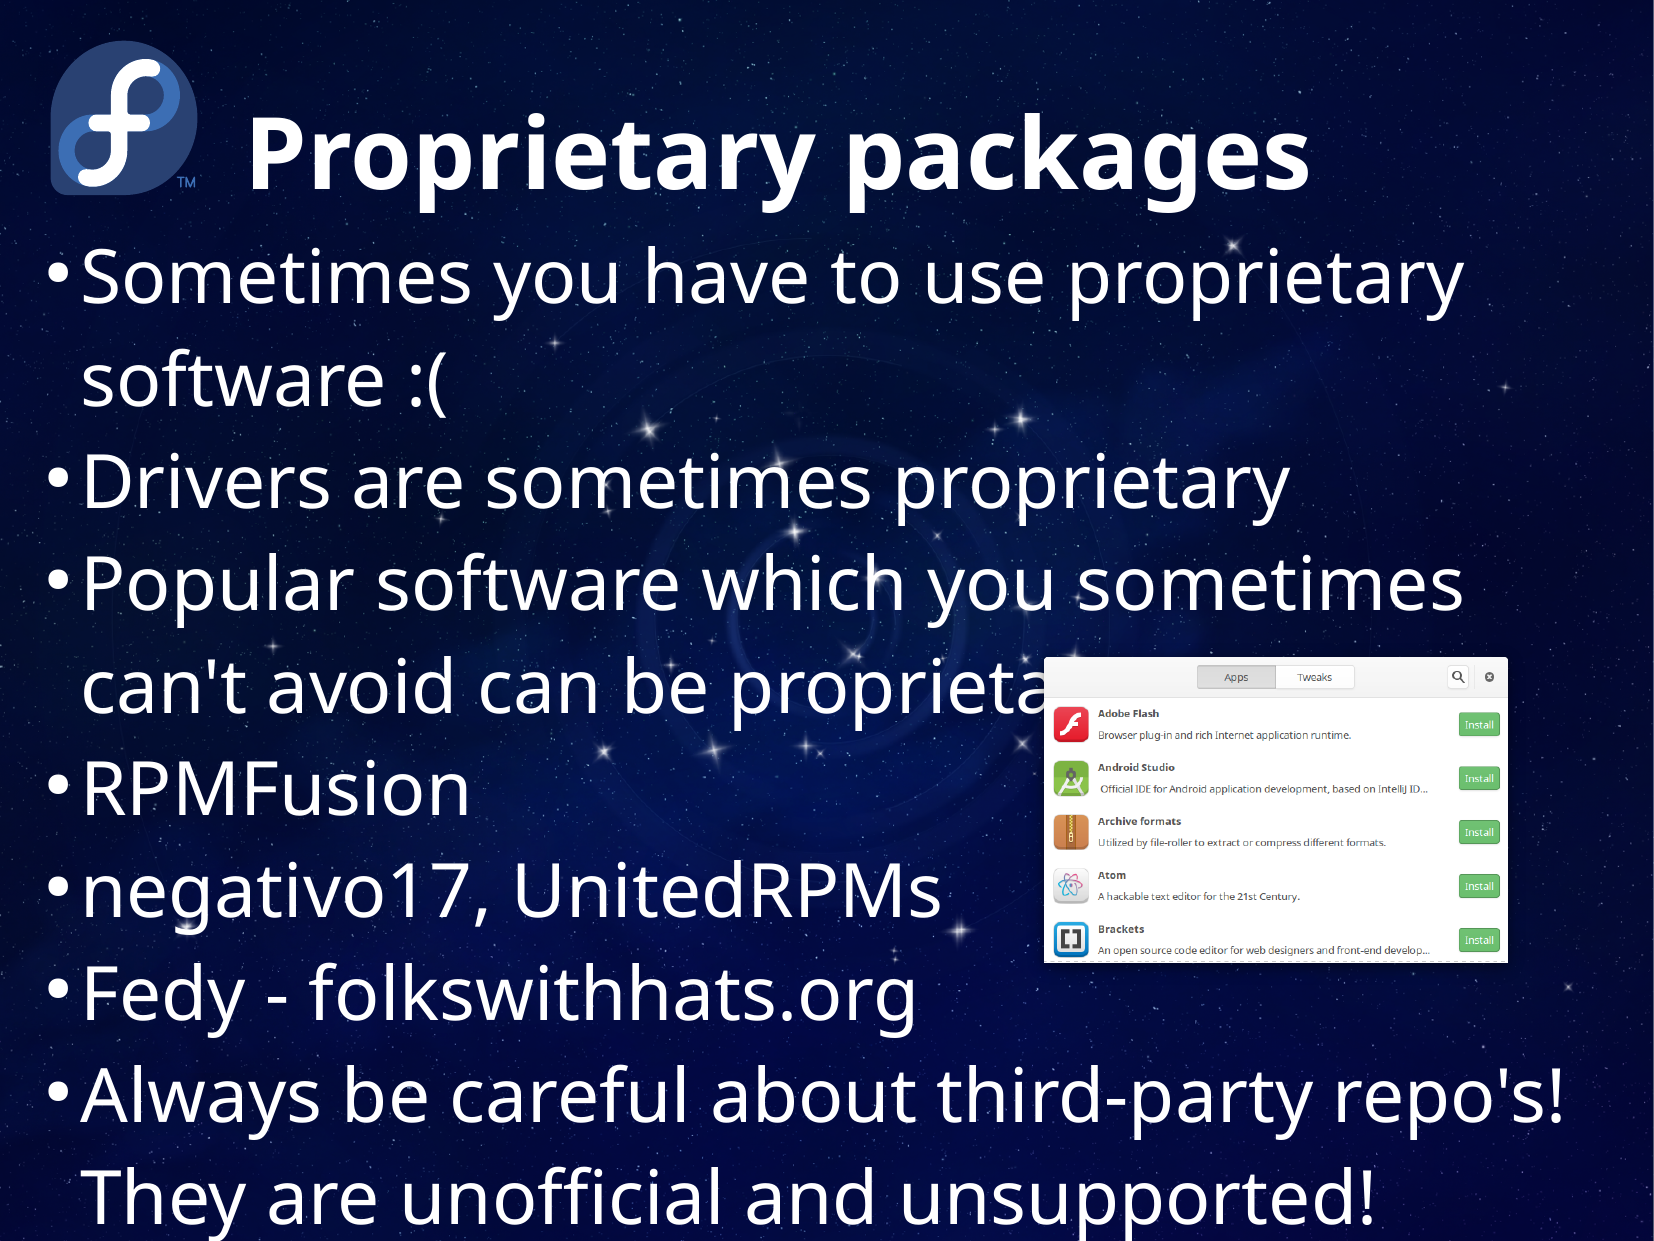

Proprietary packages
Sometimes you have to use proprietary software :(
Drivers are sometimes proprietary
Popular software which you sometimes can't avoid can be proprietary
RPMFusion
negativo17, UnitedRPMs
Fedy - folkswithhats.org
Always be careful about third-party repo's!They are unofficial and unsupported!